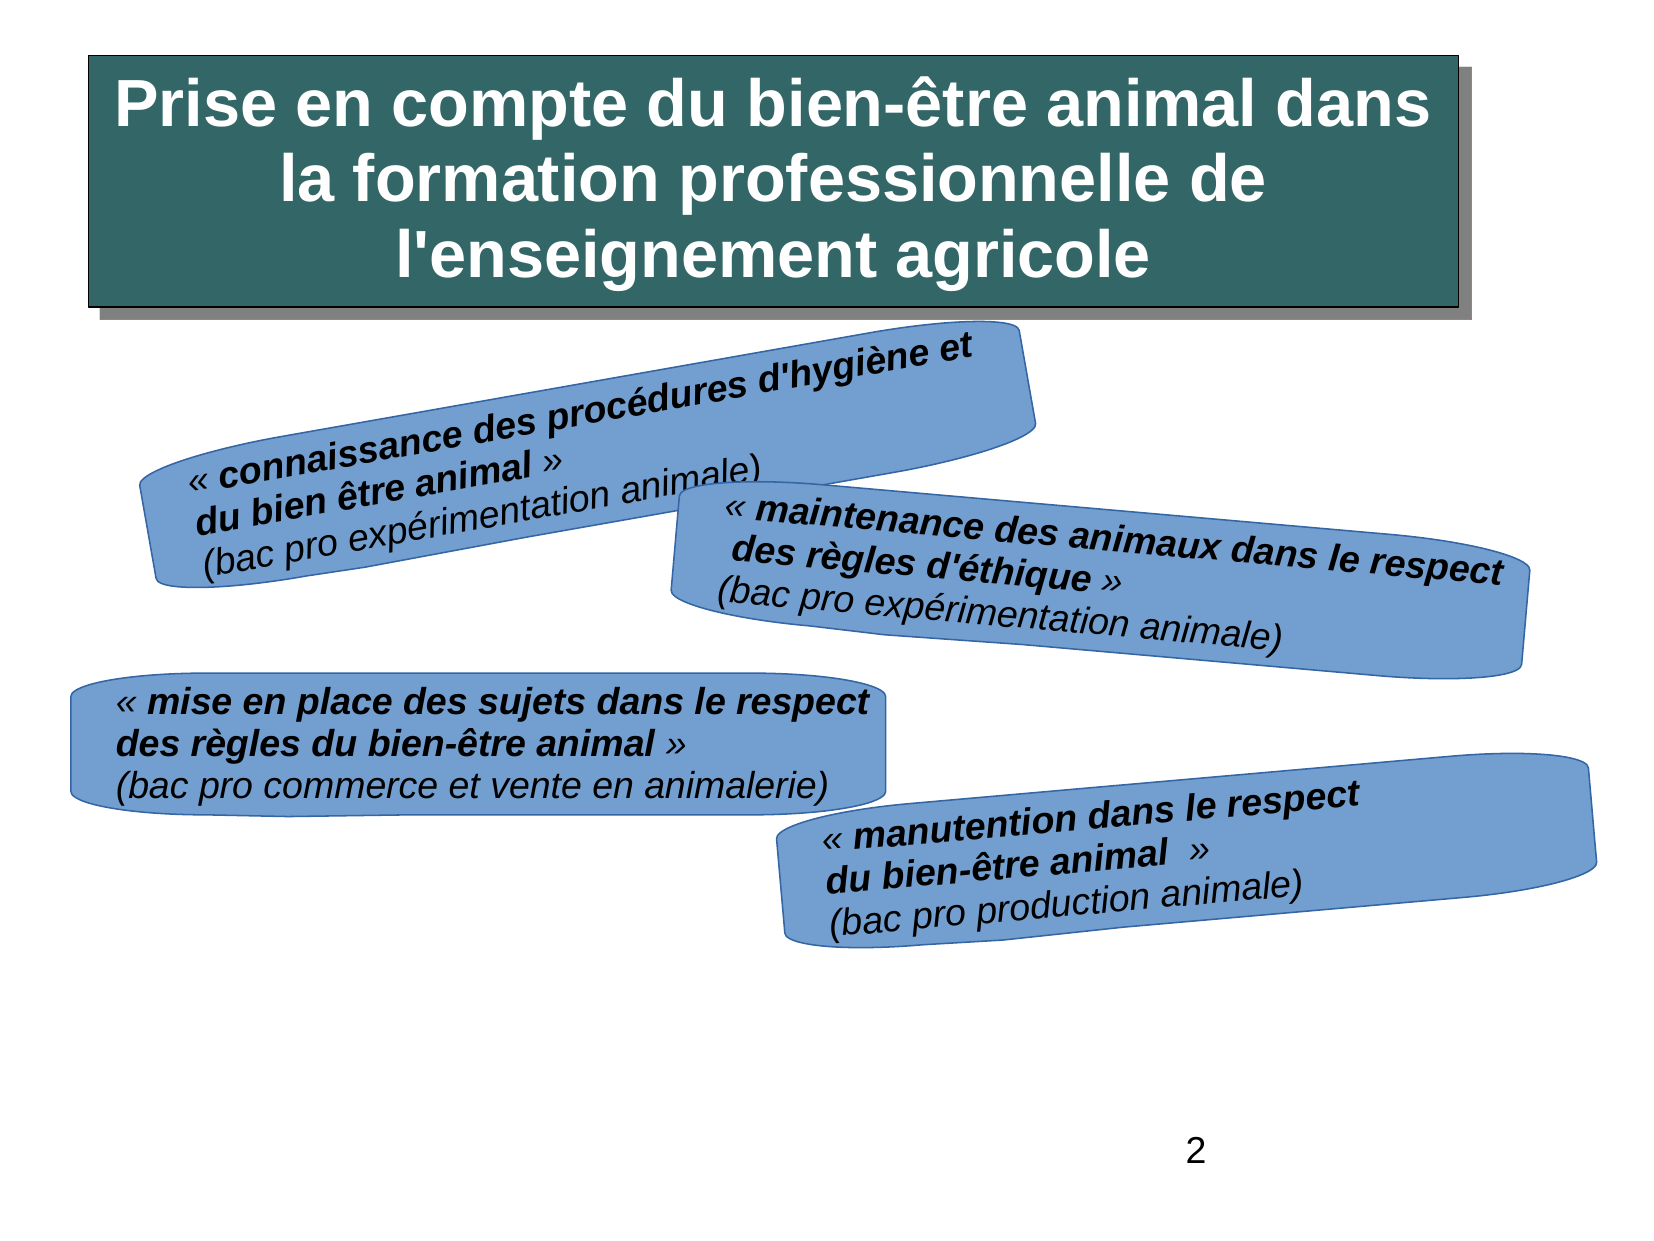

#
Prise en compte du bien-être animal dans la formation professionnelle de l'enseignement agricole
« connaissance des procédures d'hygiène et
du bien être animal »
(bac pro expérimentation animale)
« maintenance des animaux dans le respect
 des règles d'éthique »
(bac pro expérimentation animale)
« mise en place des sujets dans le respect
des règles du bien-être animal »
(bac pro commerce et vente en animalerie)
« manutention dans le respect
du bien-être animal  »
(bac pro production animale)
2